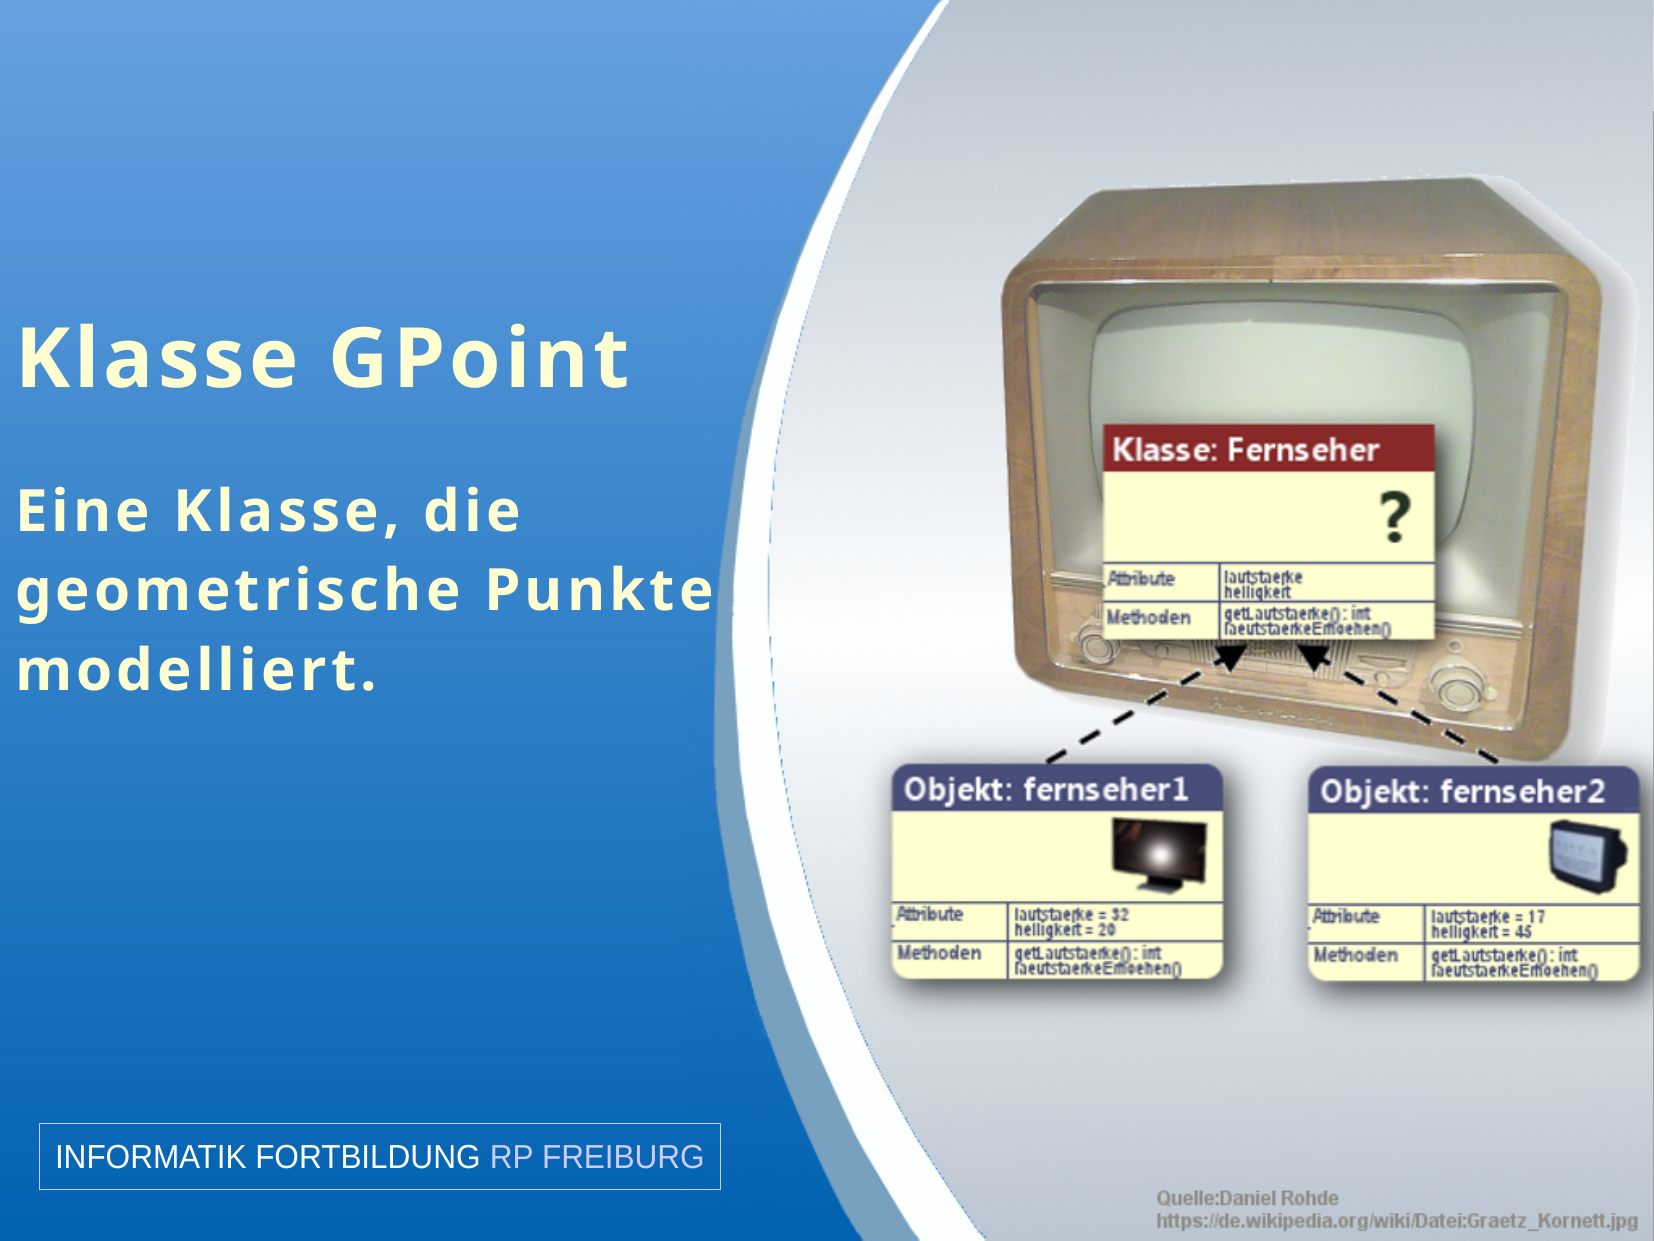

Klasse GPoint
Eine Klasse, die geometrische Punkte
modelliert.
INFORMATIK FORTBILDUNG RP FREIBURG
1